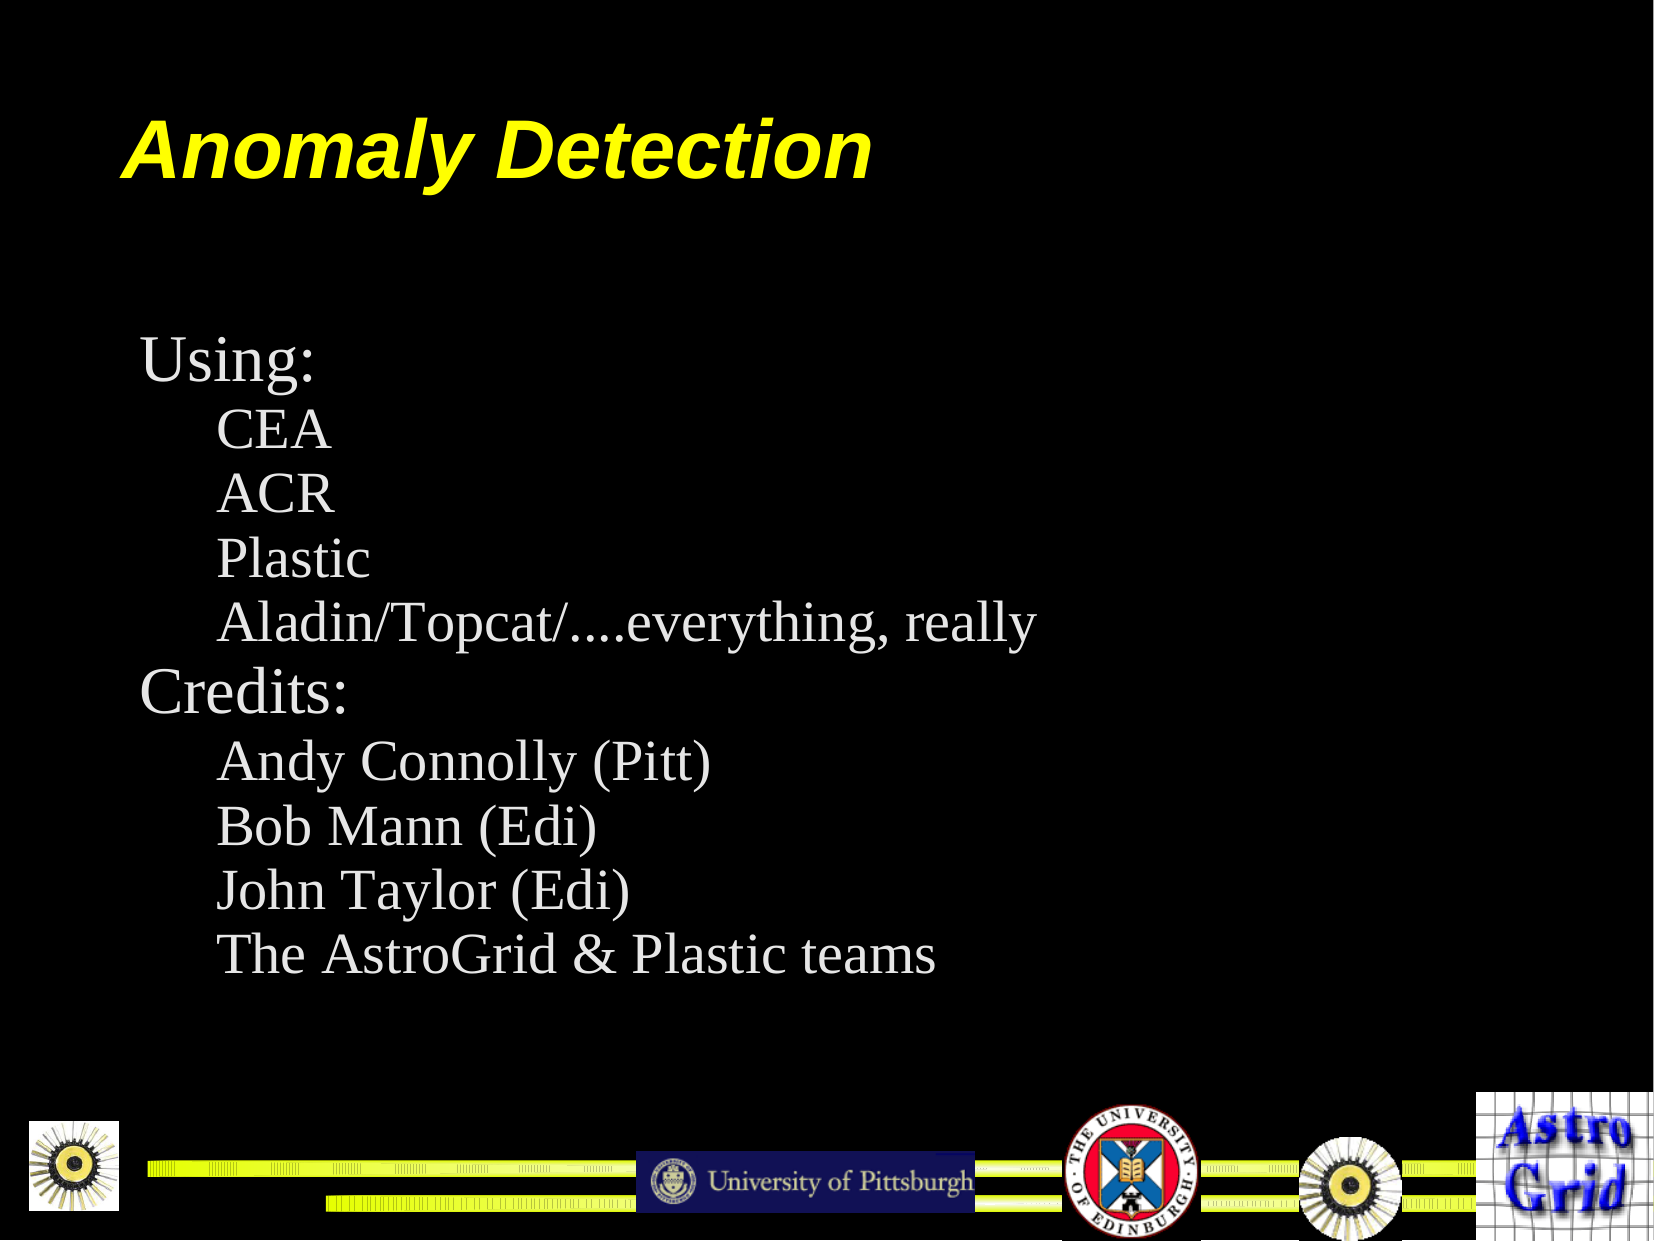

# Anomaly Detection
Using:
CEA
ACR
Plastic
Aladin/Topcat/....everything, really
Credits:
Andy Connolly (Pitt)
Bob Mann (Edi)
John Taylor (Edi)
The AstroGrid & Plastic teams